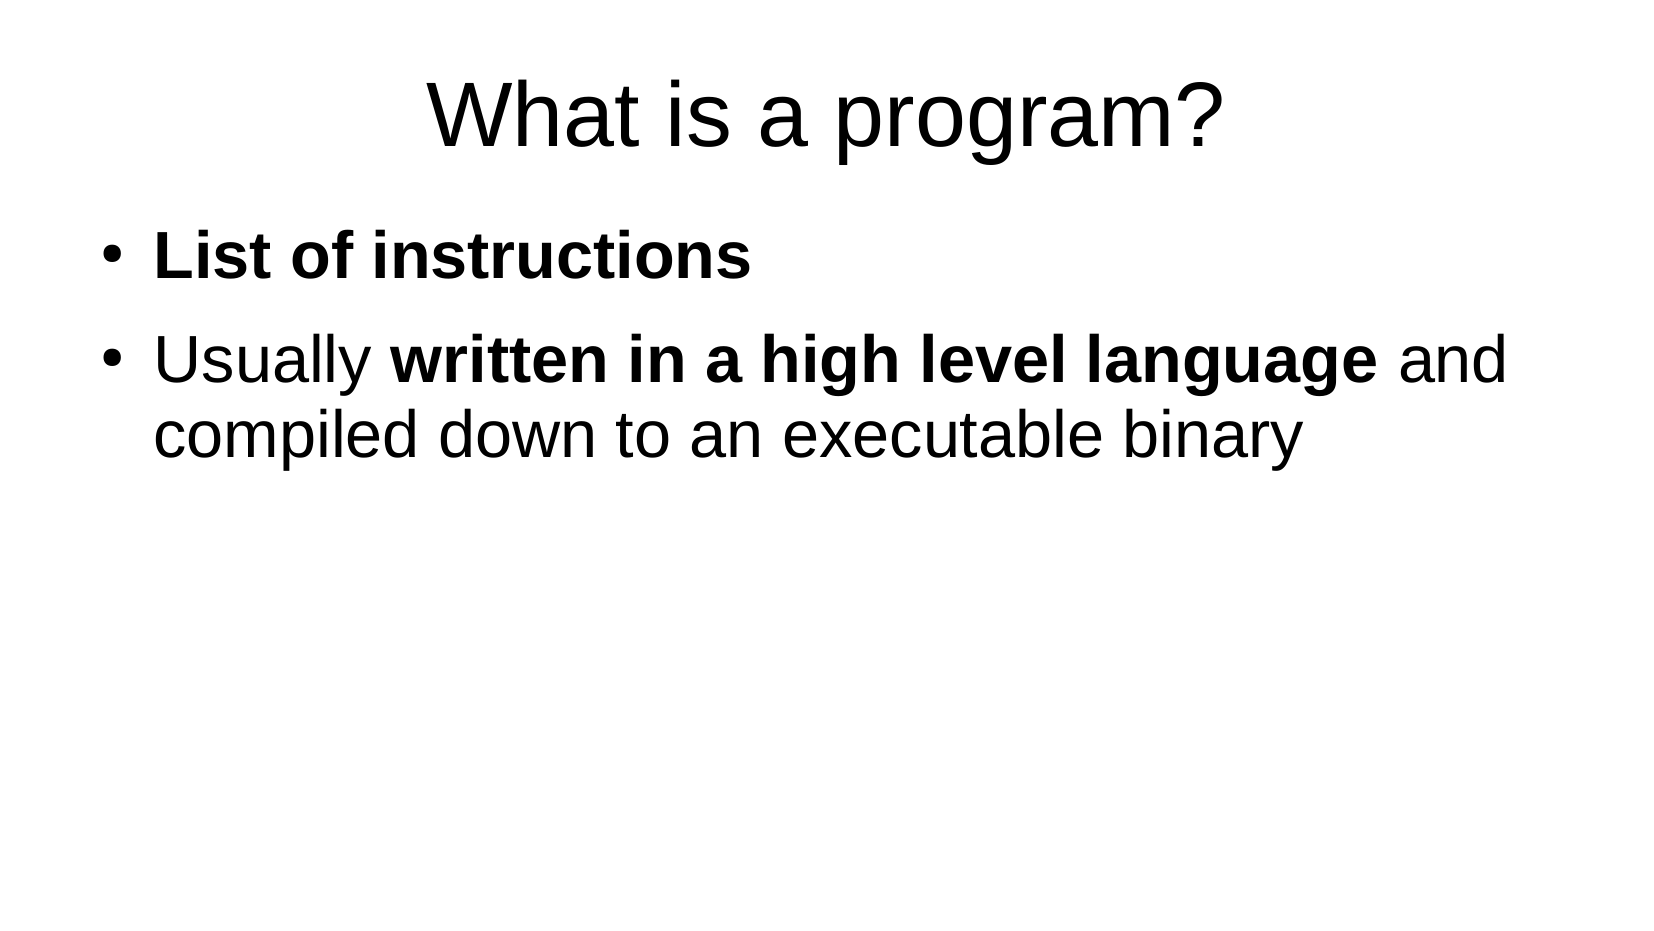

# What is a program?
List of instructions
Usually written in a high level language and compiled down to an executable binary